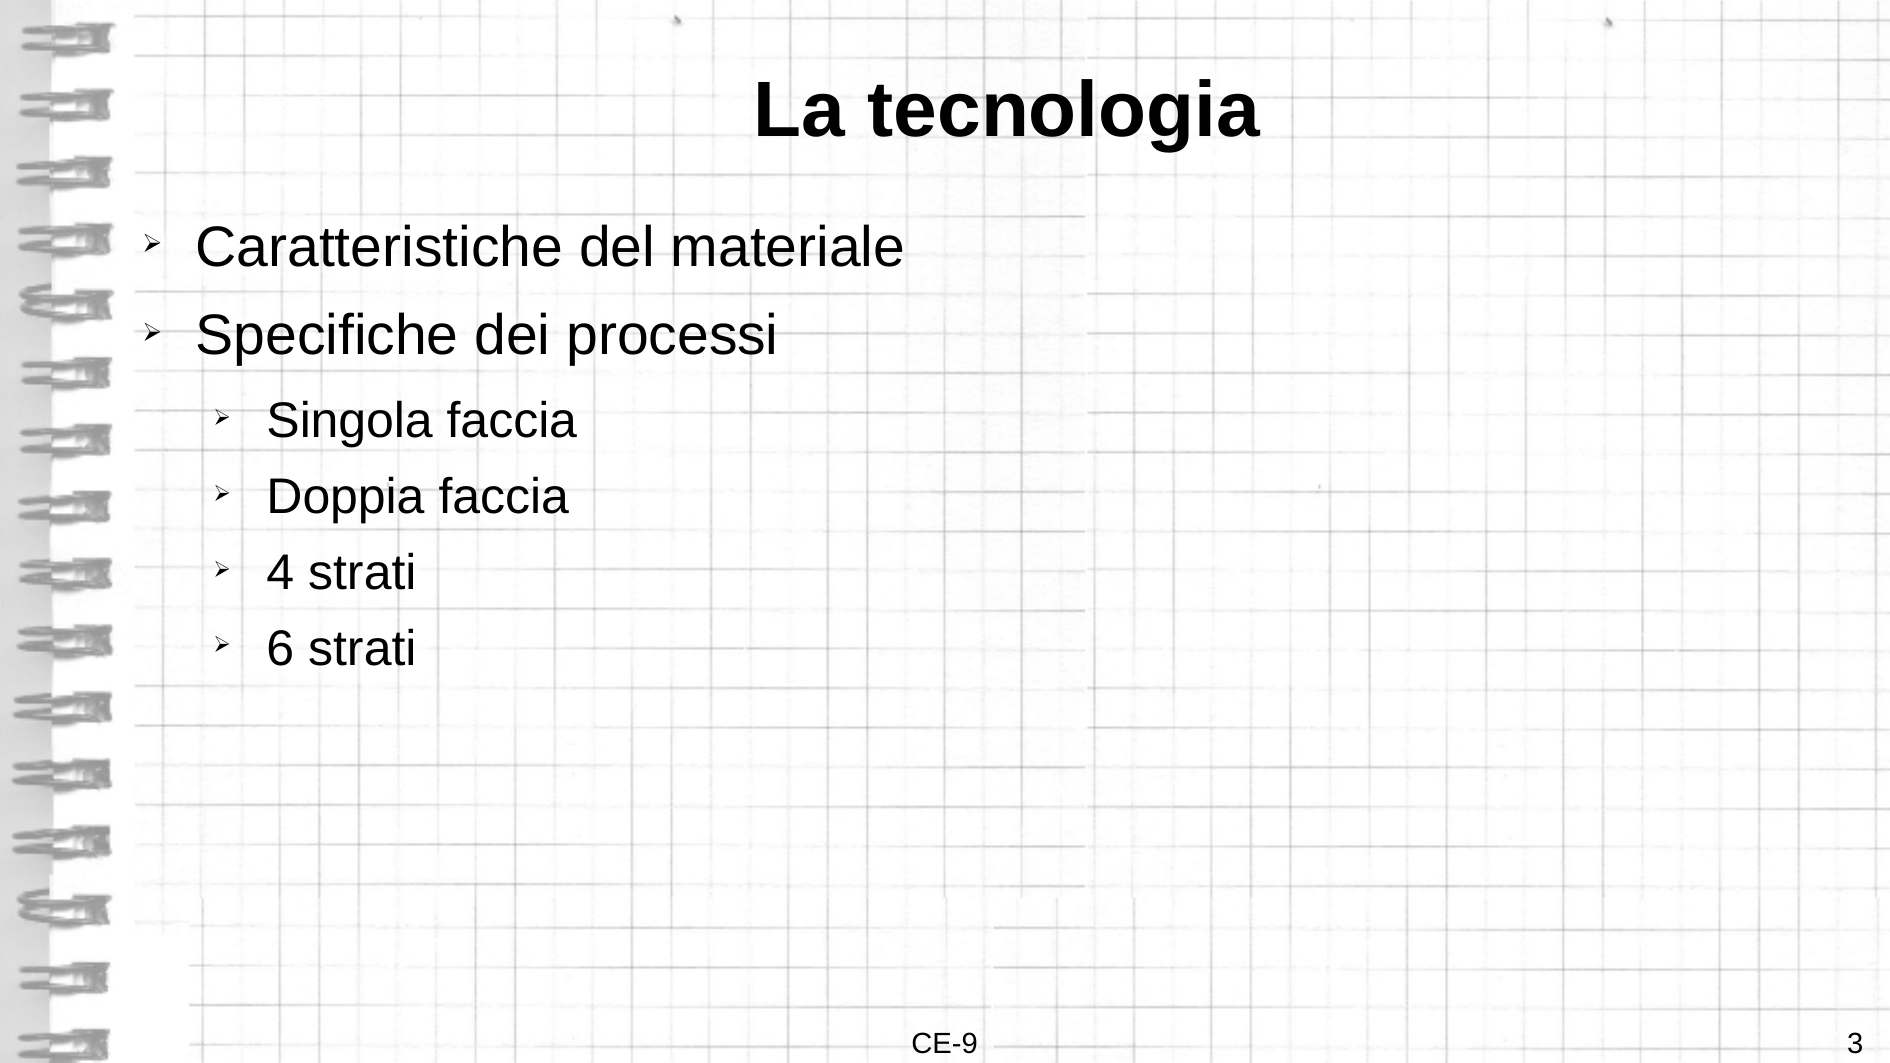

# La tecnologia
Caratteristiche del materiale
Specifiche dei processi
Singola faccia
Doppia faccia
4 strati
6 strati
CE-9
3